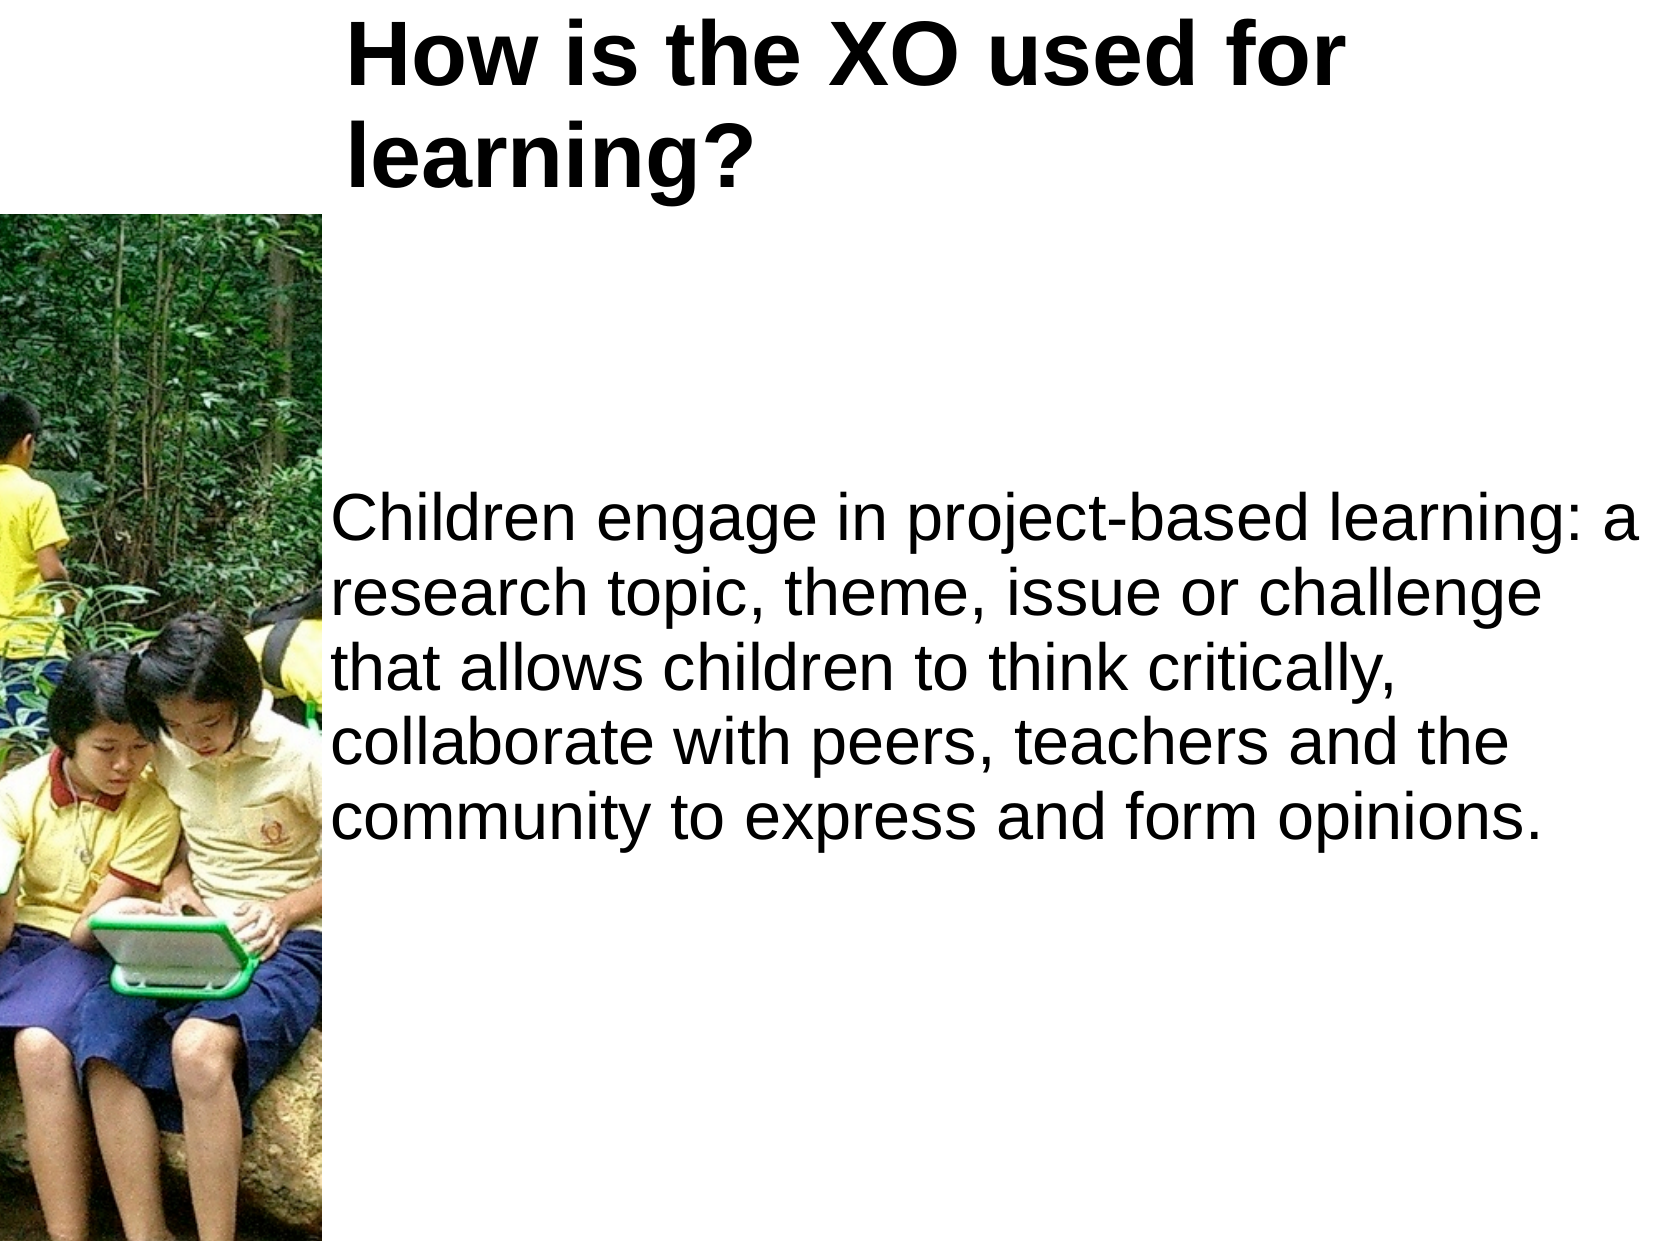

# How is the XO used for learning?
Children engage in project-based learning: a research topic, theme, issue or challenge that allows children to think critically, collaborate with peers, teachers and the community to express and form opinions.